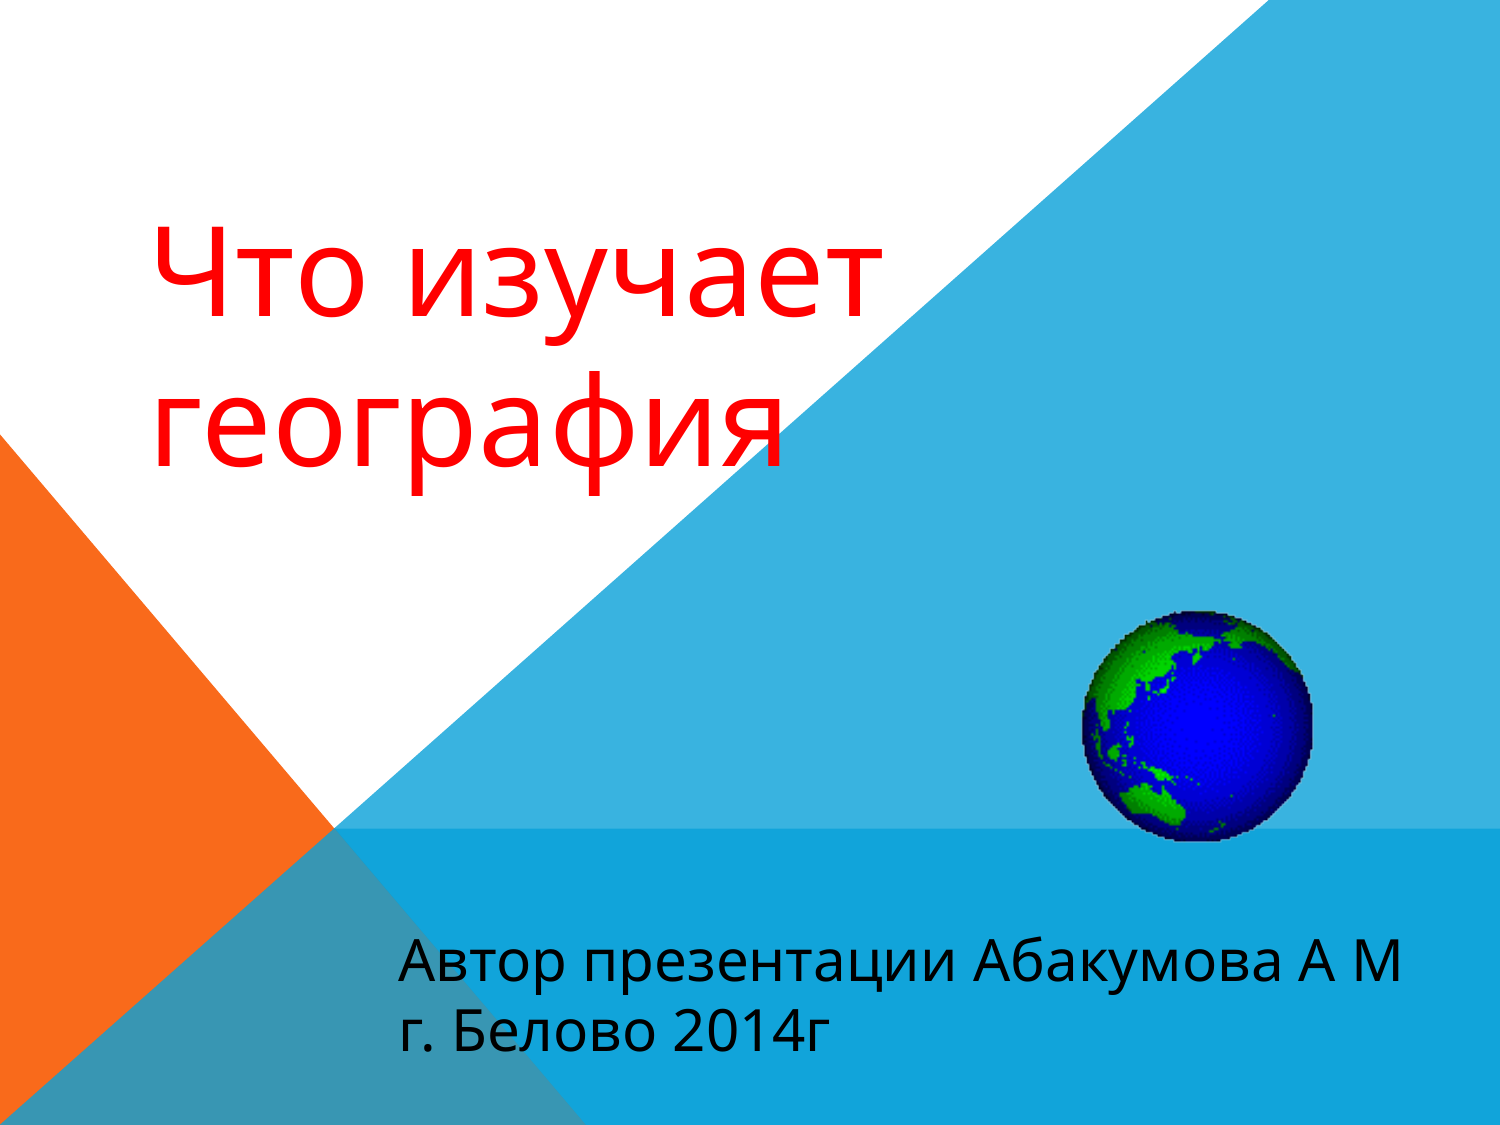

# Что изучает география
Автор презентации Абакумова А М
г. Белово 2014г